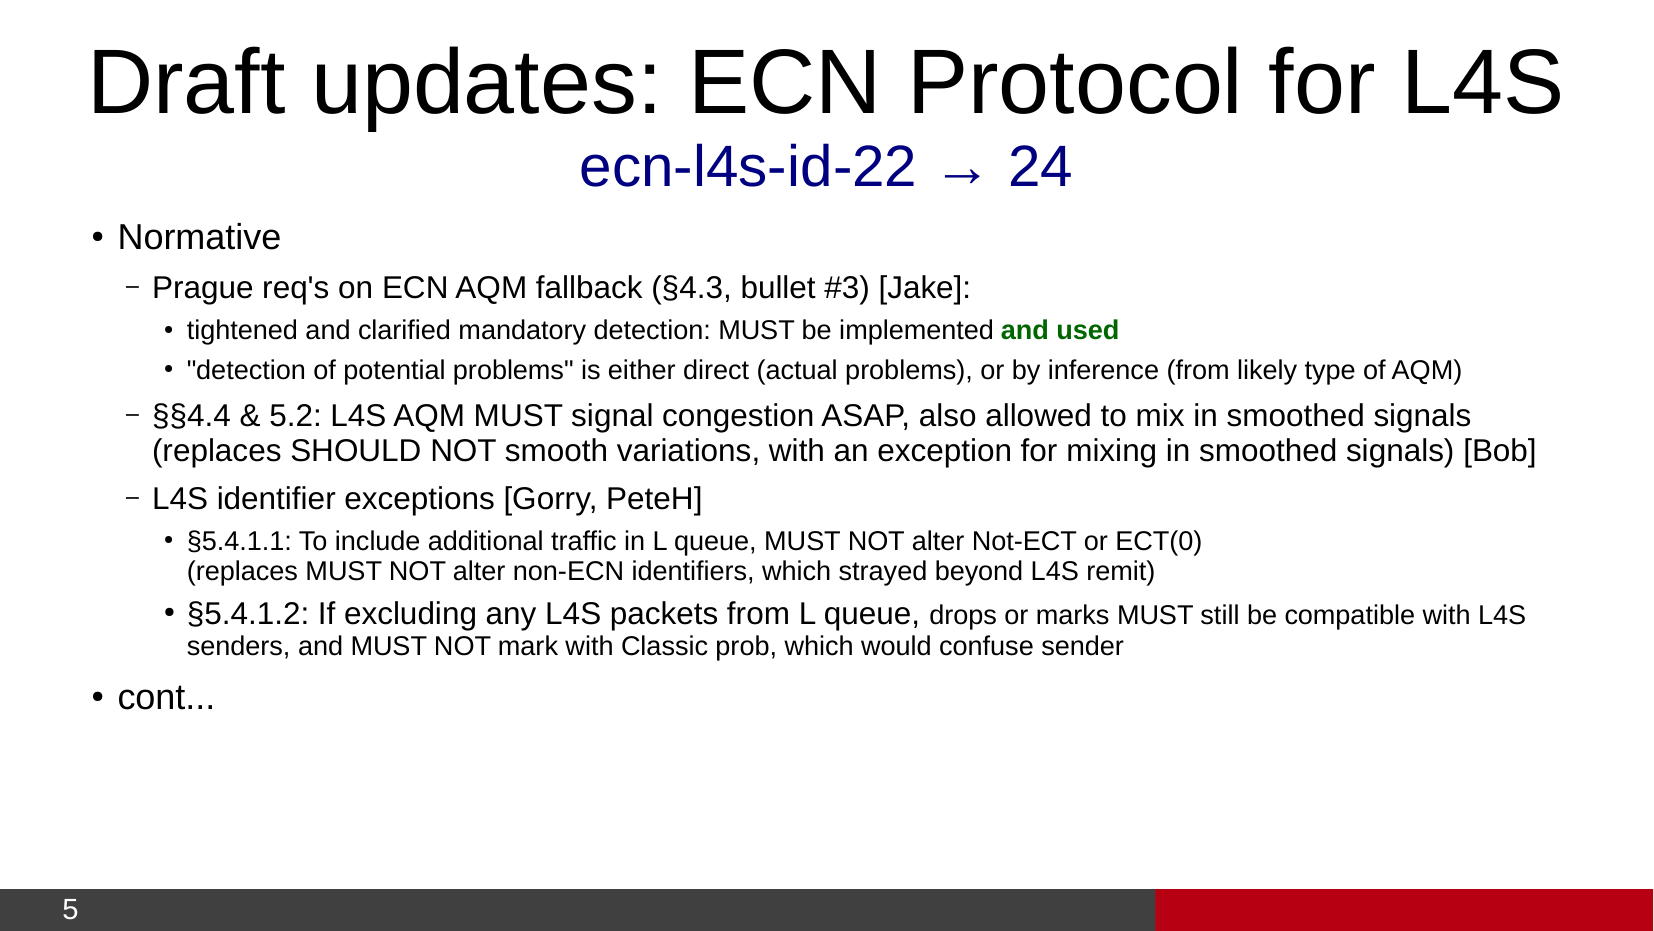

# Draft updates: ECN Protocol for L4S ecn-l4s-id-22 → 24
Normative
Prague req's on ECN AQM fallback (§4.3, bullet #3) [Jake]:
tightened and clarified mandatory detection: MUST be implemented and used
"detection of potential problems" is either direct (actual problems), or by inference (from likely type of AQM)
§§4.4 & 5.2: L4S AQM MUST signal congestion ASAP, also allowed to mix in smoothed signals
(replaces SHOULD NOT smooth variations, with an exception for mixing in smoothed signals) [Bob]
L4S identifier exceptions [Gorry, PeteH]
§5.4.1.1: To include additional traffic in L queue, MUST NOT alter Not-ECT or ECT(0)
(replaces MUST NOT alter non-ECN identifiers, which strayed beyond L4S remit)
§5.4.1.2: If excluding any L4S packets from L queue, drops or marks MUST still be compatible with L4S senders, and MUST NOT mark with Classic prob, which would confuse sender
cont...
5